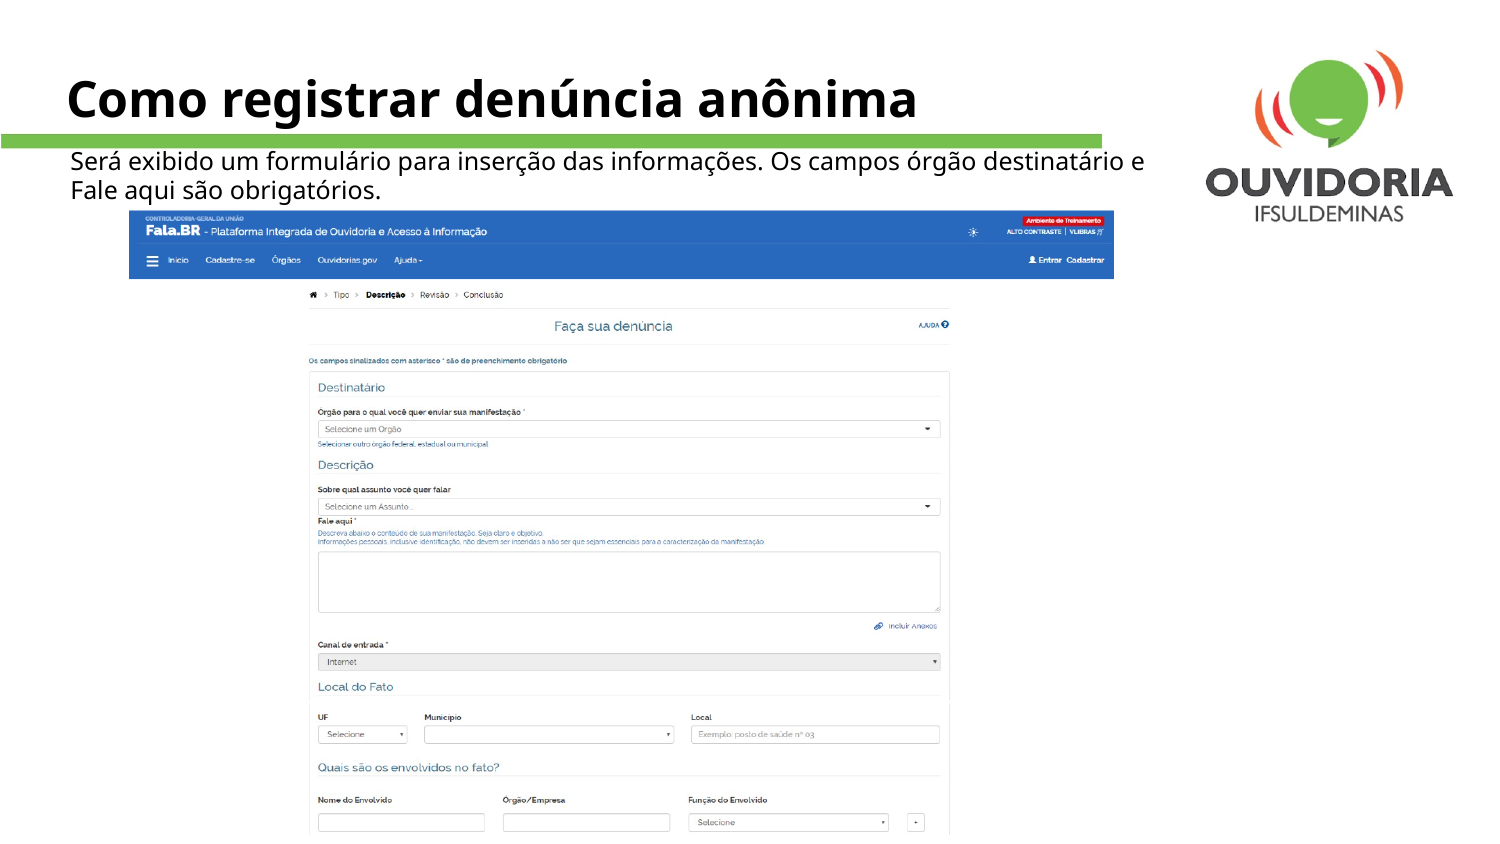

Como registrar denúncia anônima
#
Será exibido um formulário para inserção das informações. Os campos órgão destinatário e Fale aqui são obrigatórios.